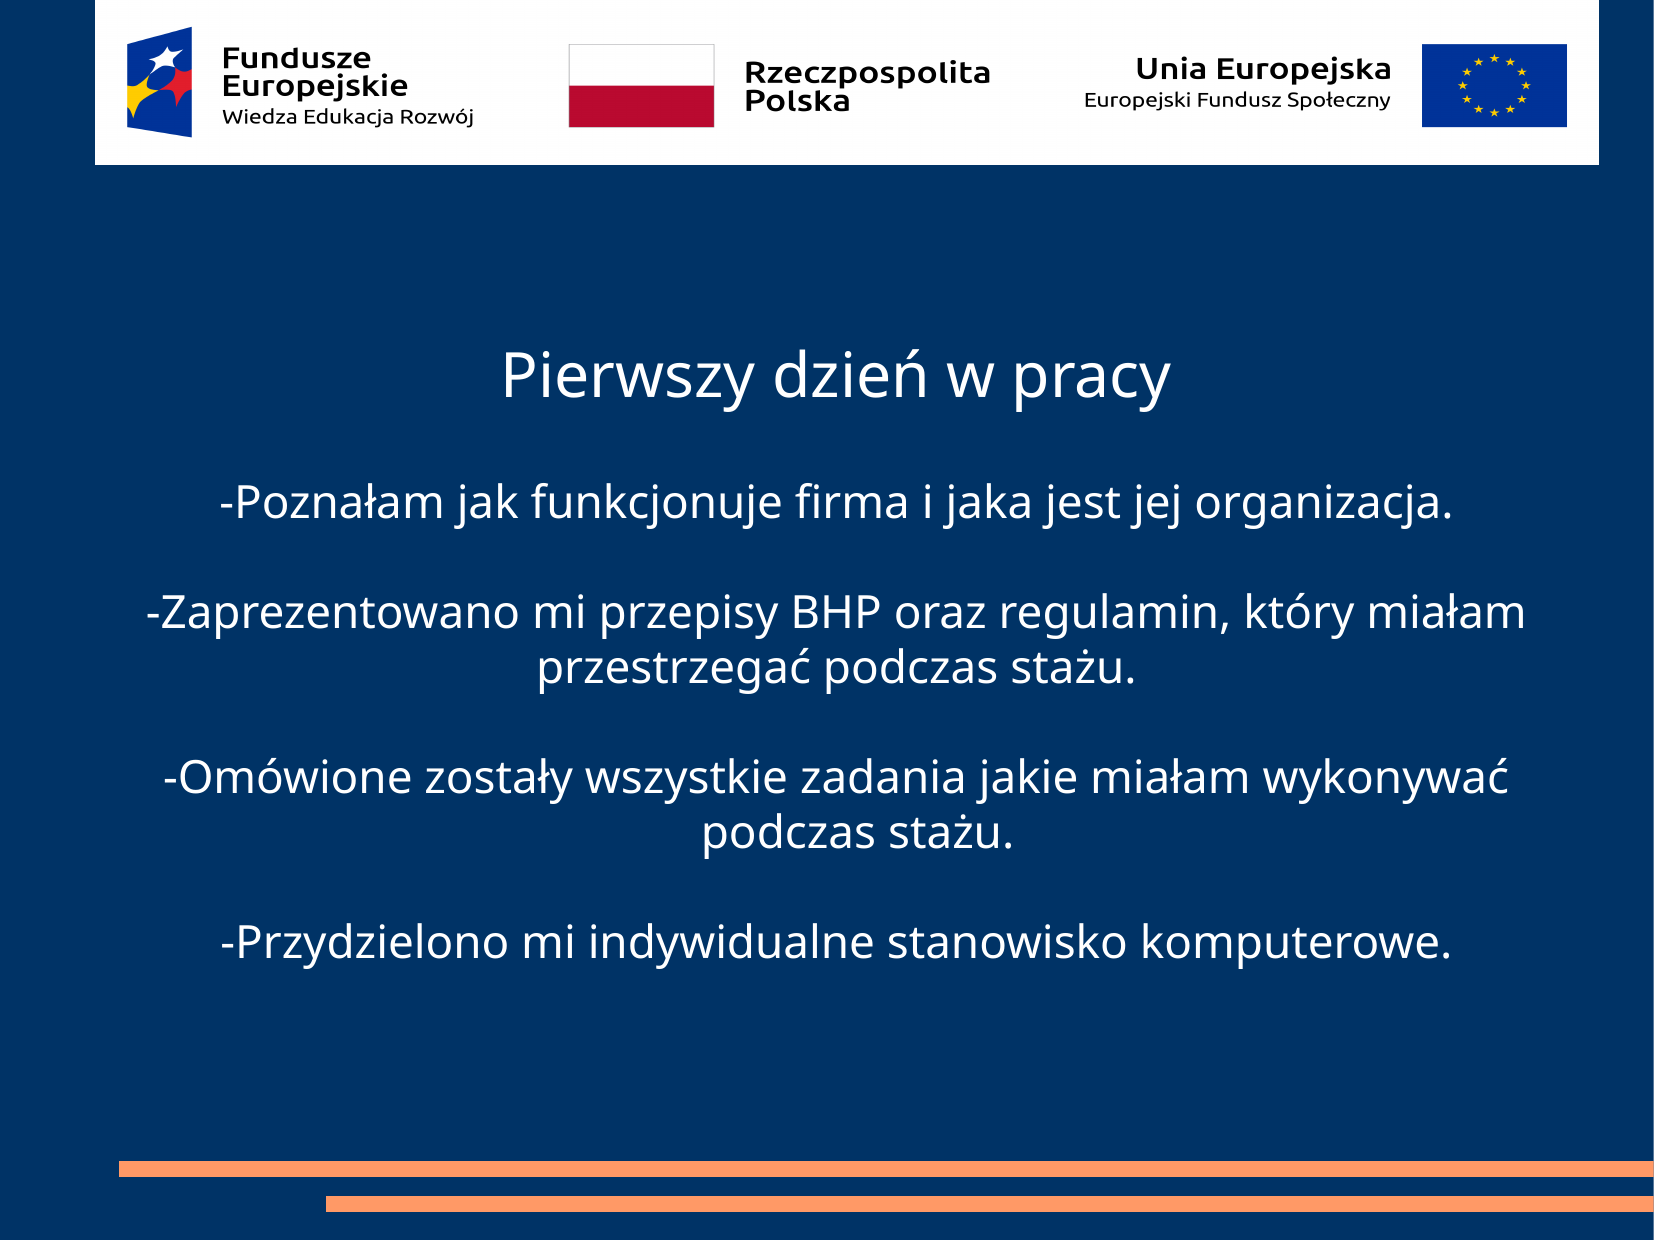

# Pierwszy dzień w pracy
-Poznałam jak funkcjonuje firma i jaka jest jej organizacja.
-Zaprezentowano mi przepisy BHP oraz regulamin, który miałam przestrzegać podczas stażu.
-Omówione zostały wszystkie zadania jakie miałam wykonywać podczas stażu.
-Przydzielono mi indywidualne stanowisko komputerowe.